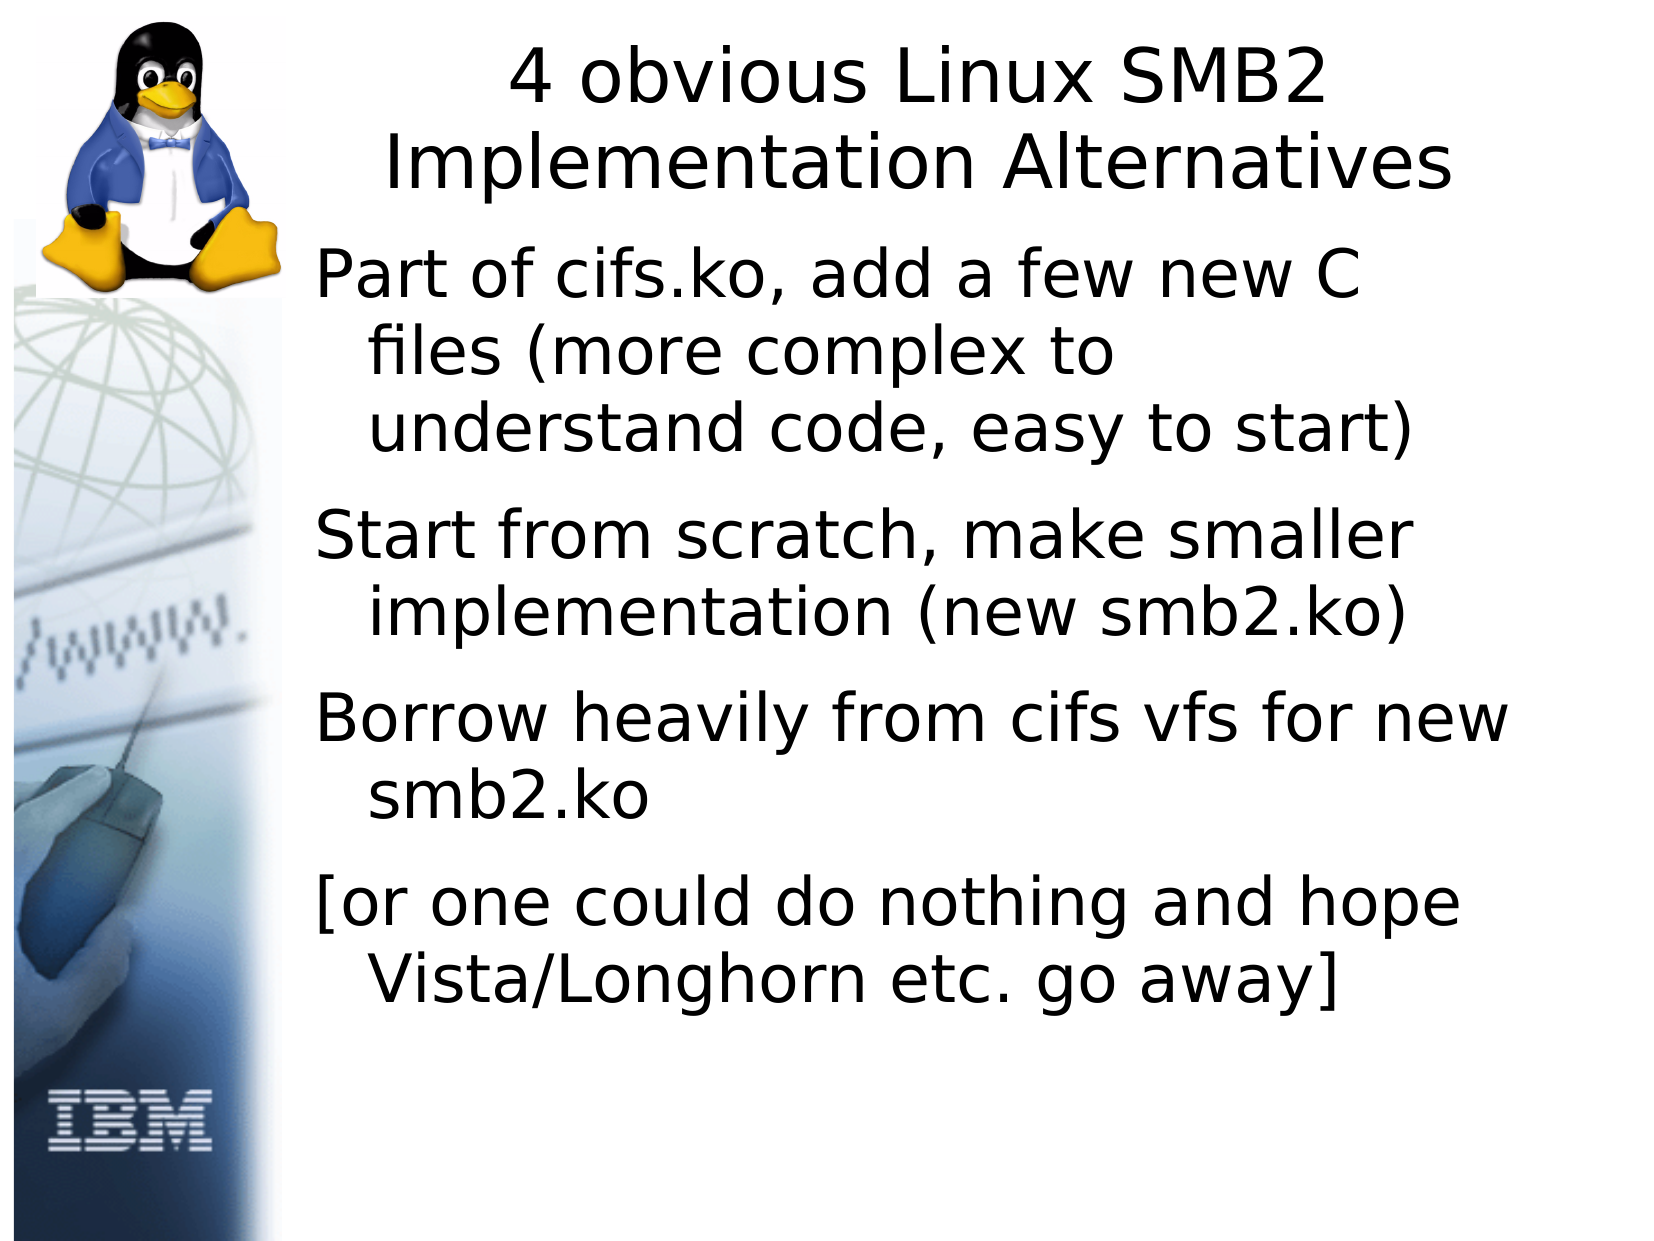

# 4 obvious Linux SMB2 Implementation Alternatives
Part of cifs.ko, add a few new C files (more complex to understand code, easy to start)
Start from scratch, make smaller implementation (new smb2.ko)
Borrow heavily from cifs vfs for new smb2.ko
[or one could do nothing and hope Vista/Longhorn etc. go away]